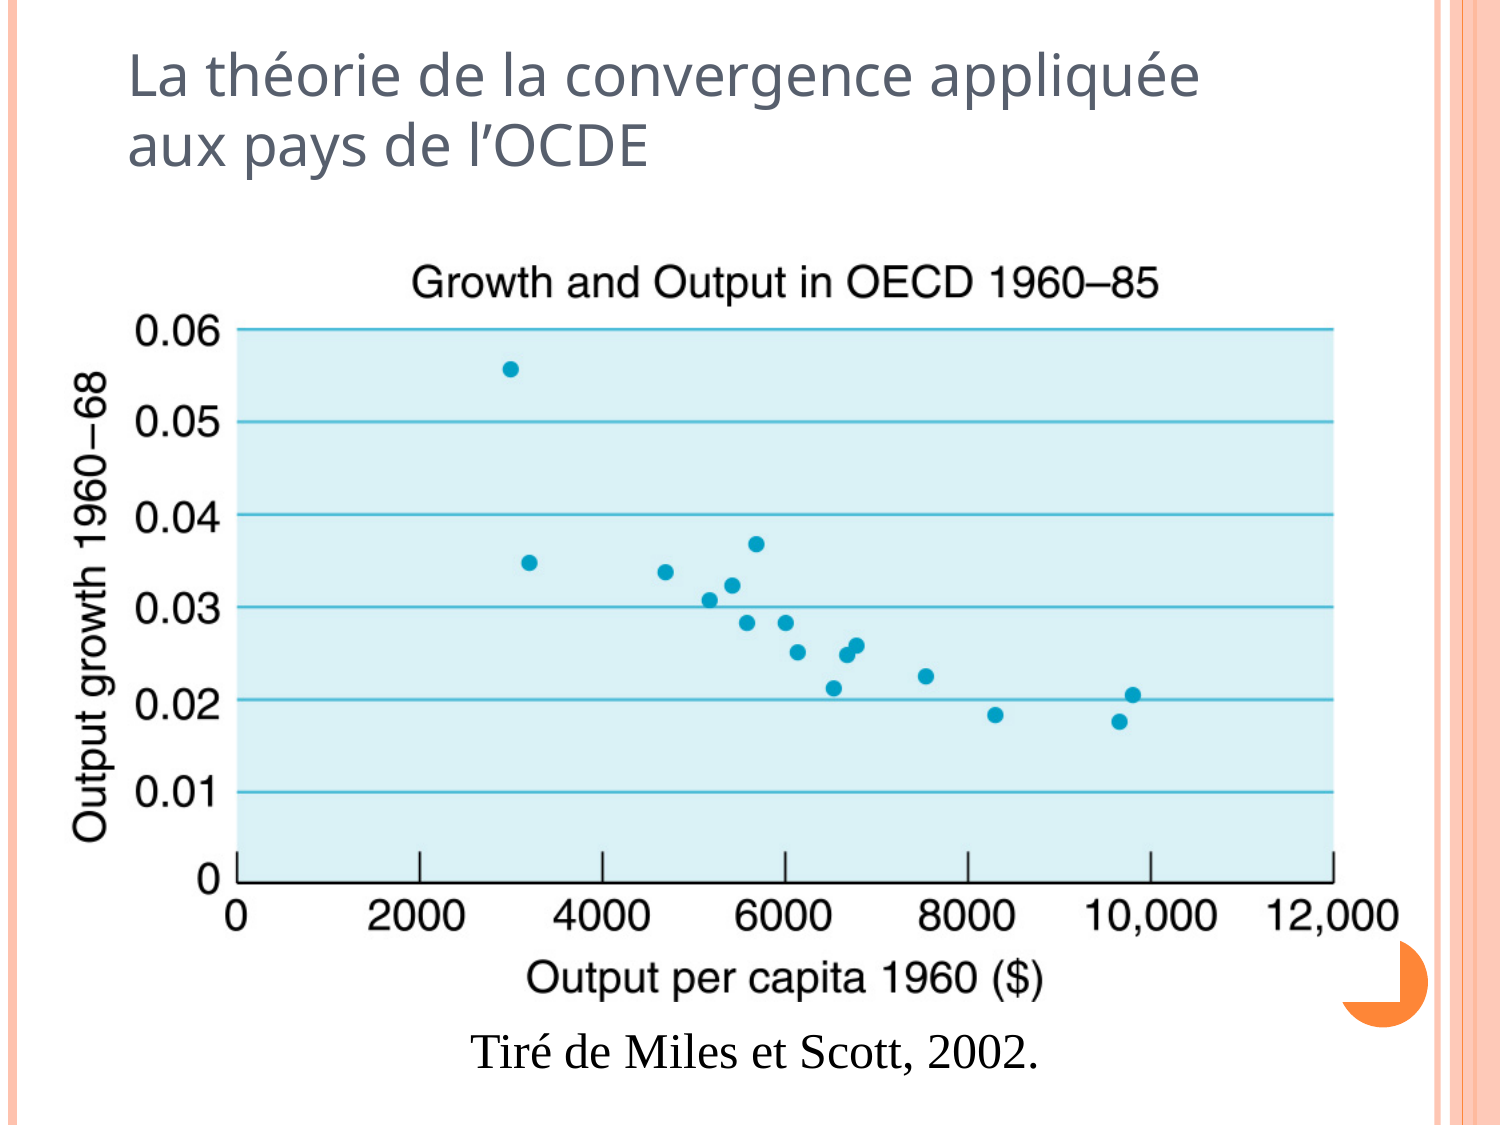

La théorie de la convergence appliquée
aux pays de l’OCDE
Tiré de Miles et Scott, 2002.